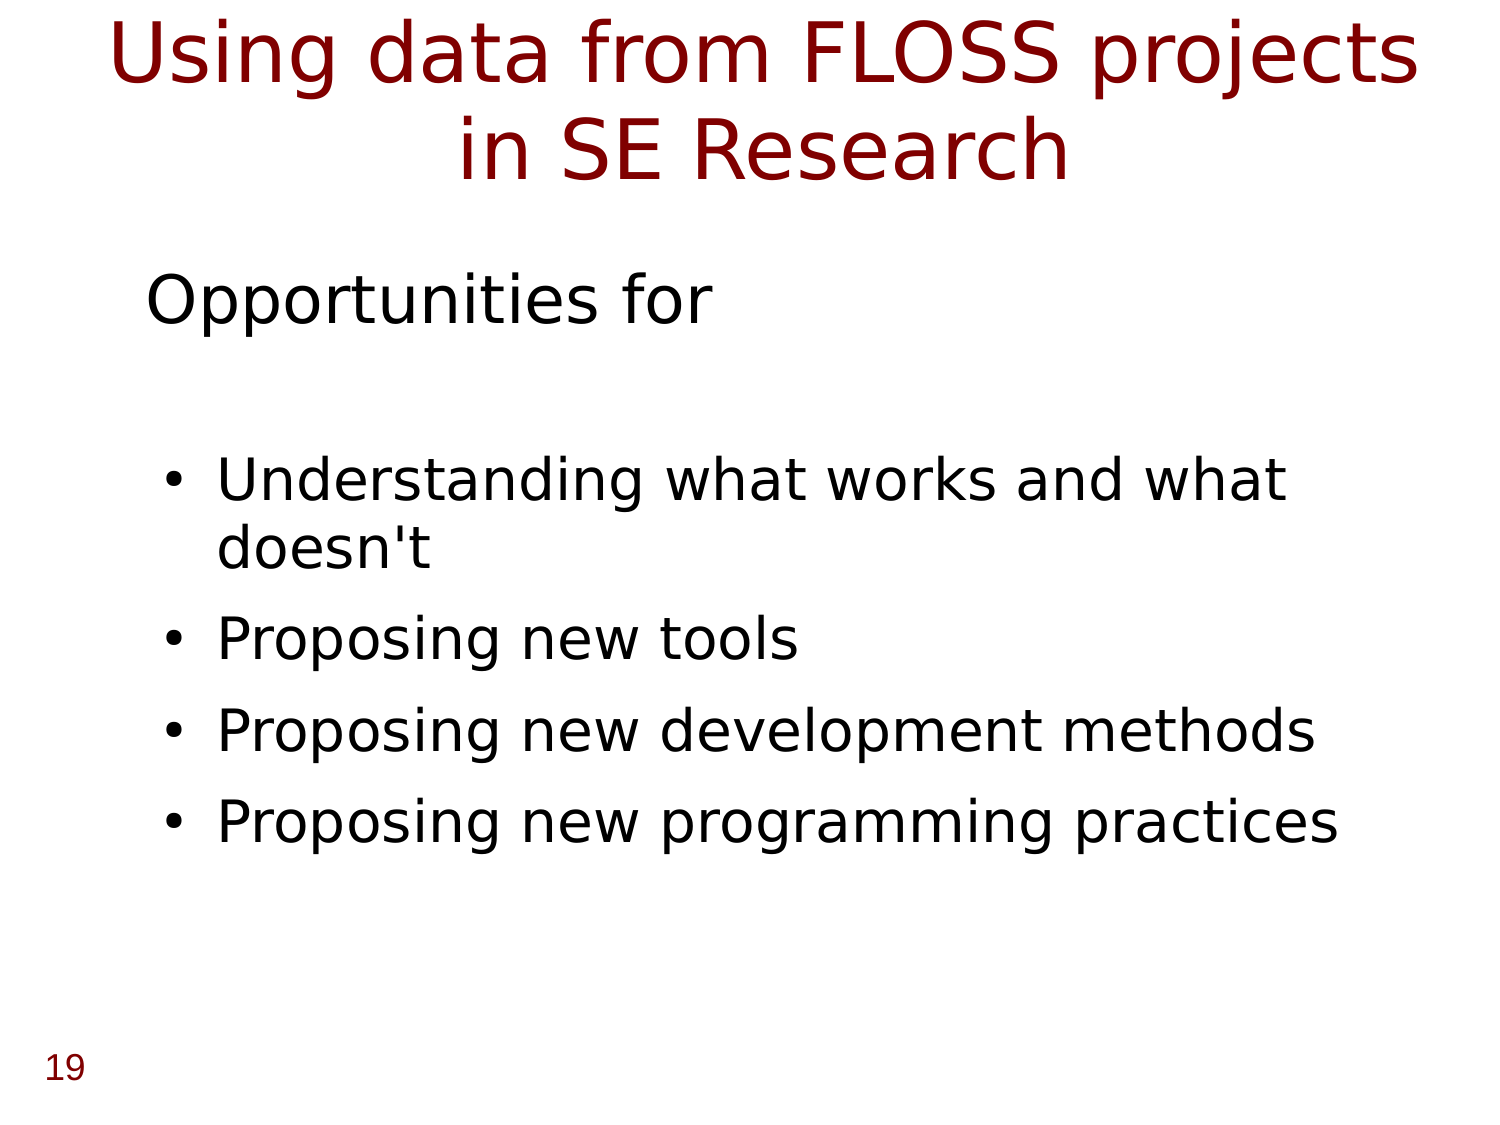

# Using data from FLOSS projects in SE Research
Opportunities for
Understanding what works and what doesn't
Proposing new tools
Proposing new development methods
Proposing new programming practices